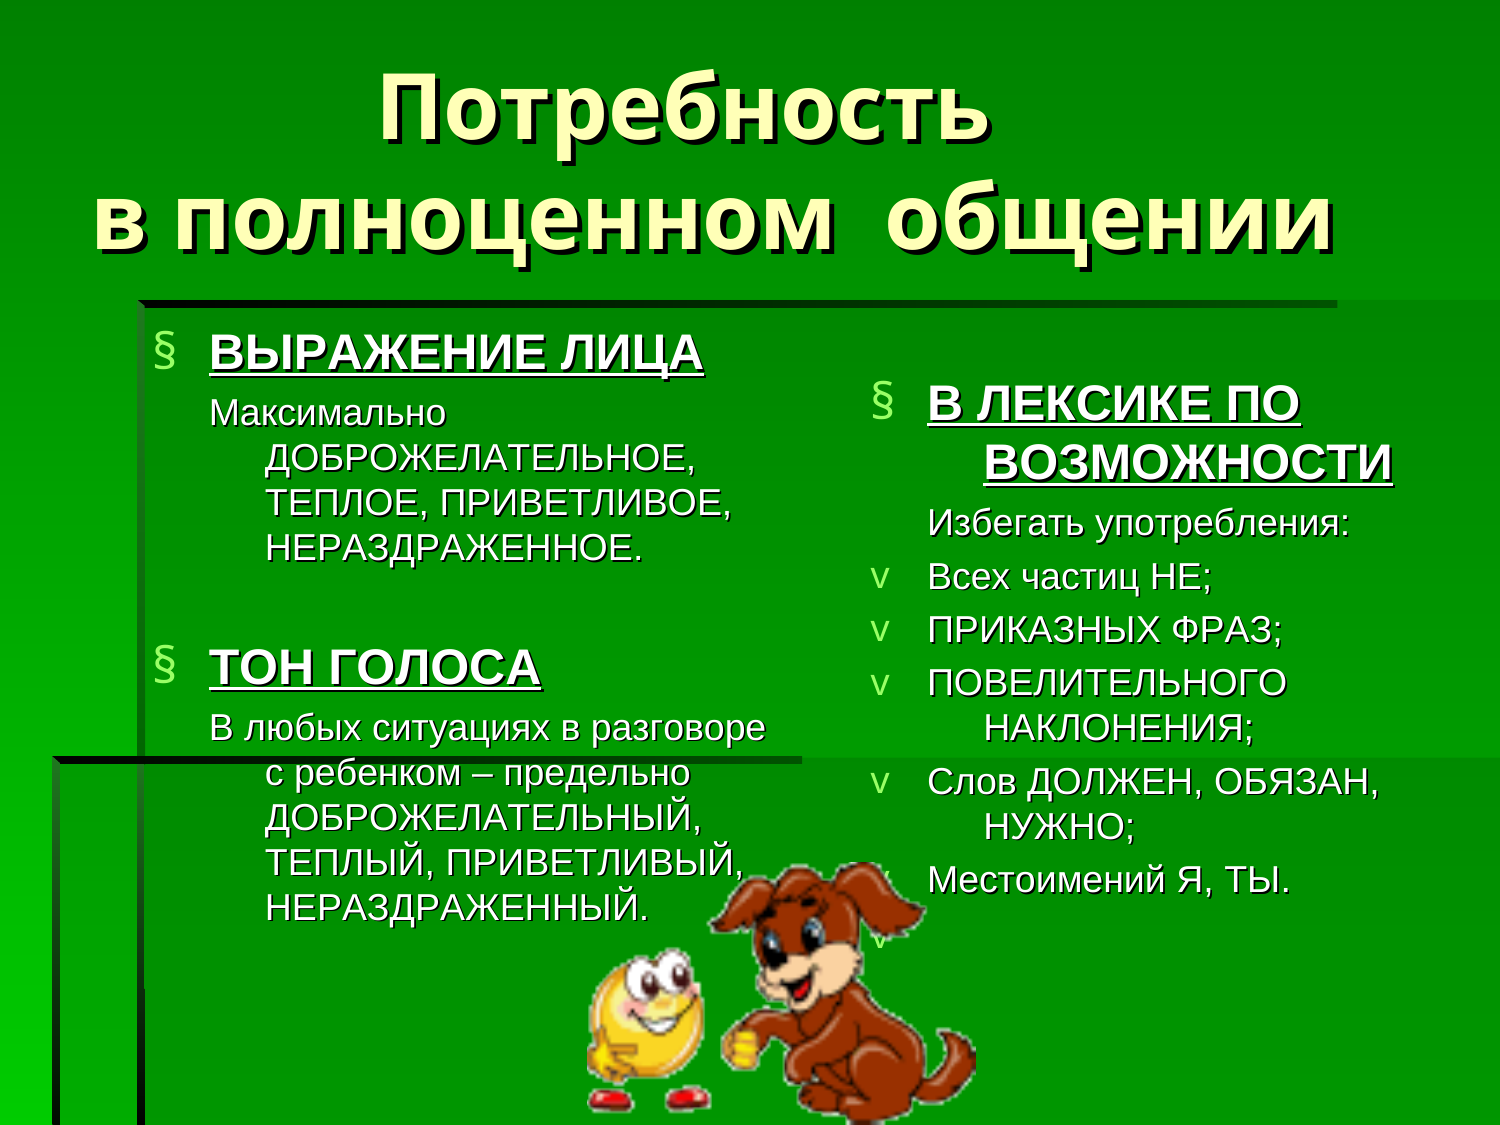

# Потребность в полноценном общении
ВЫРАЖЕНИЕ ЛИЦА
Максимально ДОБРОЖЕЛАТЕЛЬНОЕ, ТЕПЛОЕ, ПРИВЕТЛИВОЕ, НЕРАЗДРАЖЕННОЕ.
ТОН ГОЛОСА
В любых ситуациях в разговоре с ребенком – предельно ДОБРОЖЕЛАТЕЛЬНЫЙ, ТЕПЛЫЙ, ПРИВЕТЛИВЫЙ, НЕРАЗДРАЖЕННЫЙ.
В ЛЕКСИКЕ ПО ВОЗМОЖНОСТИ
Избегать употребления:
Всех частиц НЕ;
ПРИКАЗНЫХ ФРАЗ;
ПОВЕЛИТЕЛЬНОГО НАКЛОНЕНИЯ;
Слов ДОЛЖЕН, ОБЯЗАН, НУЖНО;
Местоимений Я, ТЫ.